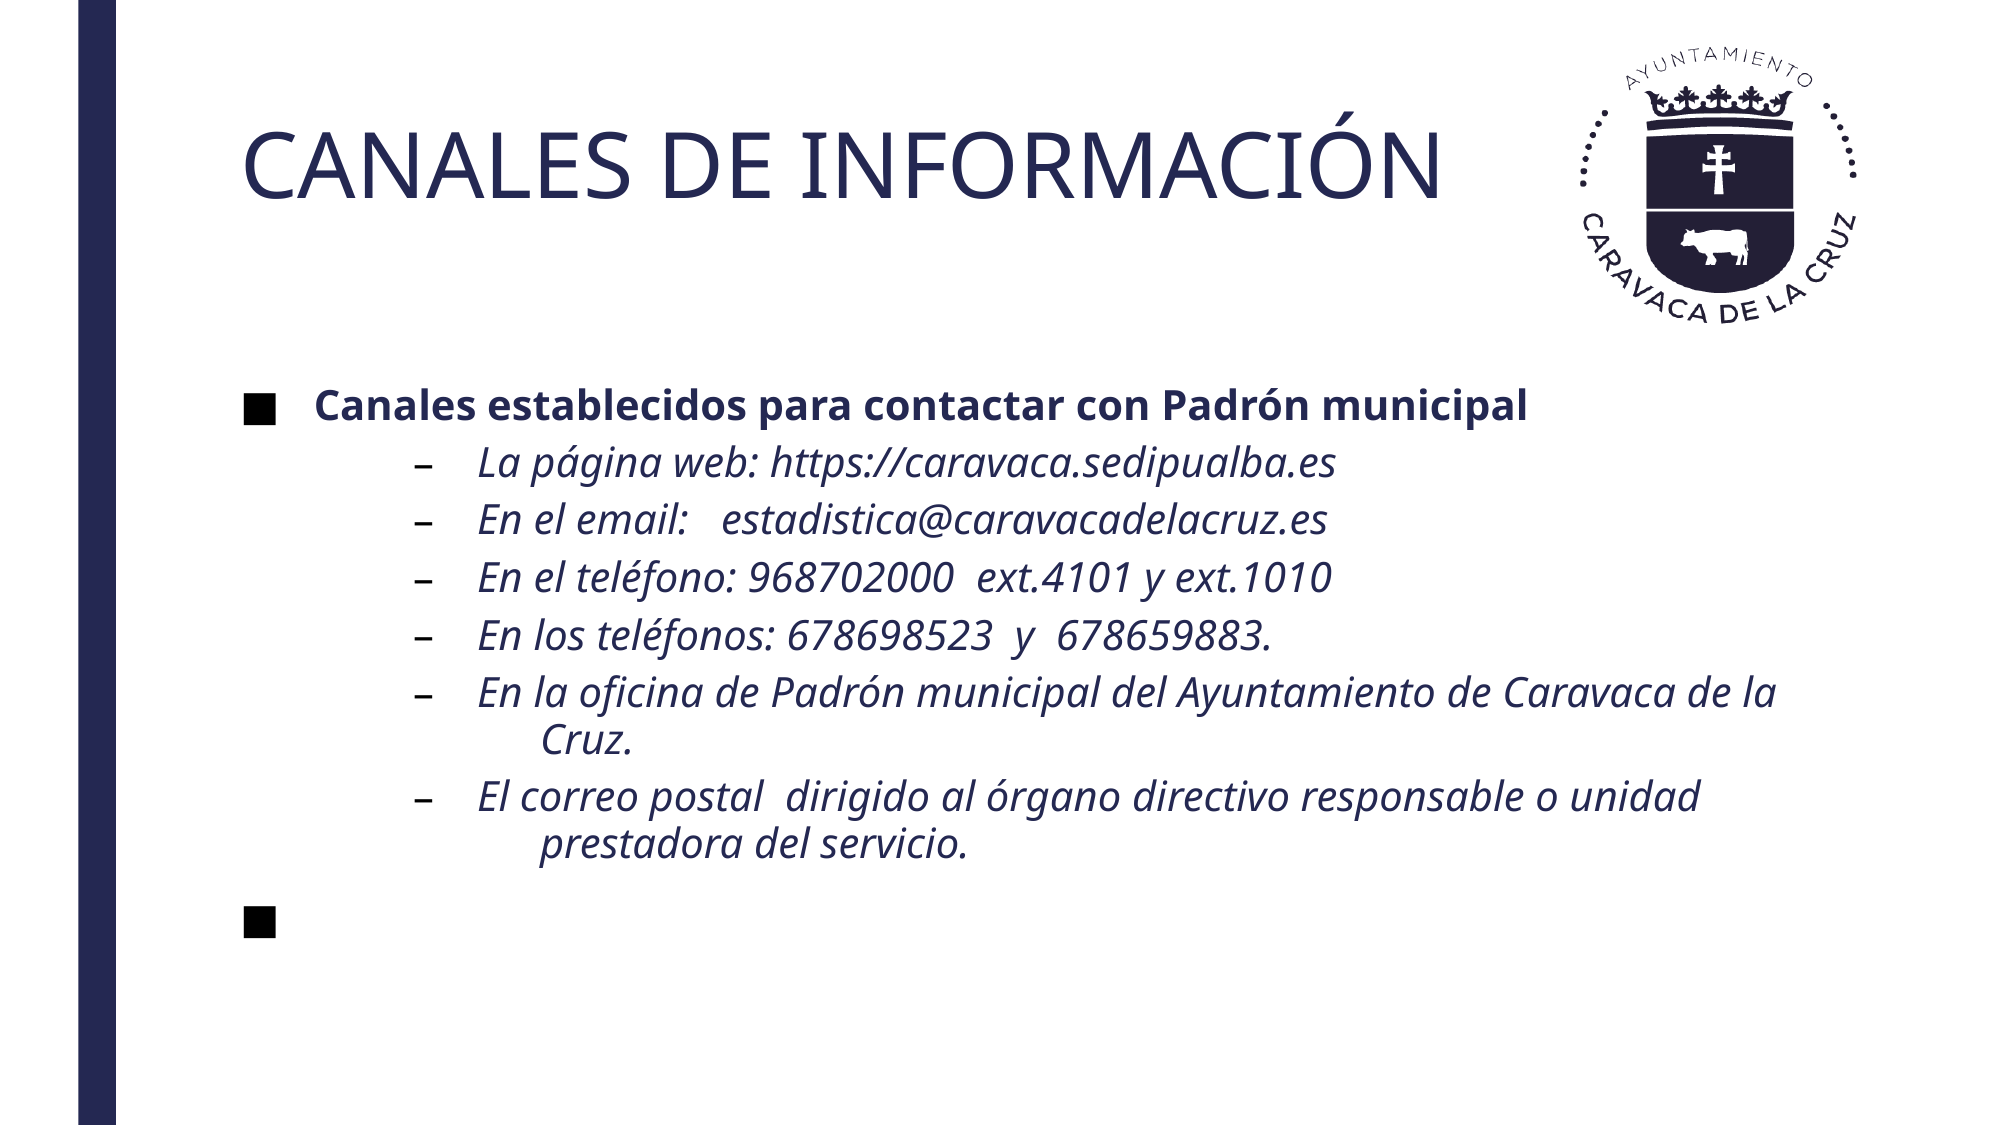

# CANALES DE INFORMACIÓN
 Canales establecidos para contactar con Padrón municipal
La página web: https://caravaca.sedipualba.es
En el email: estadistica@caravacadelacruz.es
En el teléfono: 968702000 ext.4101 y ext.1010
En los teléfonos: 678698523 y 678659883.
En la oficina de Padrón municipal del Ayuntamiento de Caravaca de la Cruz.
El correo postal dirigido al órgano directivo responsable o unidad prestadora del servicio.